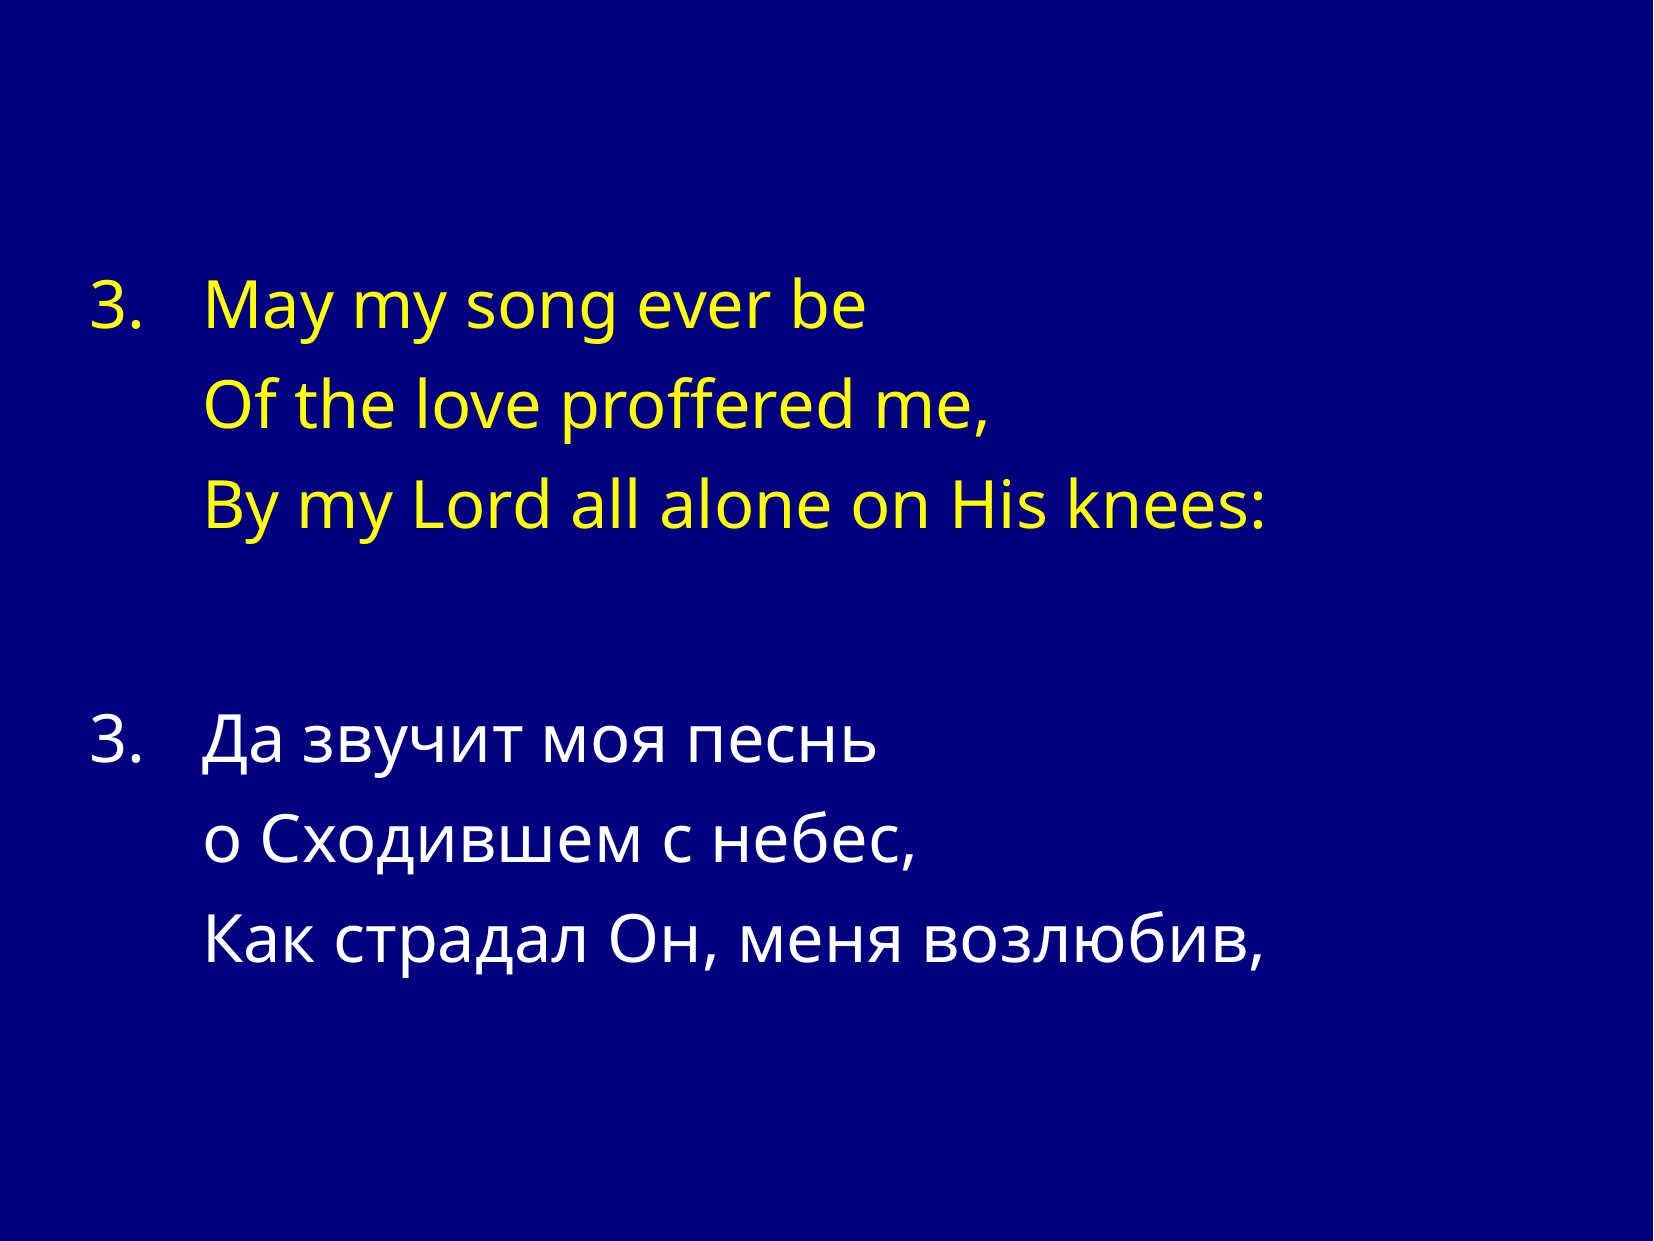

3.	May my song ever be
	Of the love proffered me,
	By my Lord all alone on His knees:
3.	Да звучит моя песнь
	о Сходившем с небес,
	Как страдал Он, меня возлюбив,